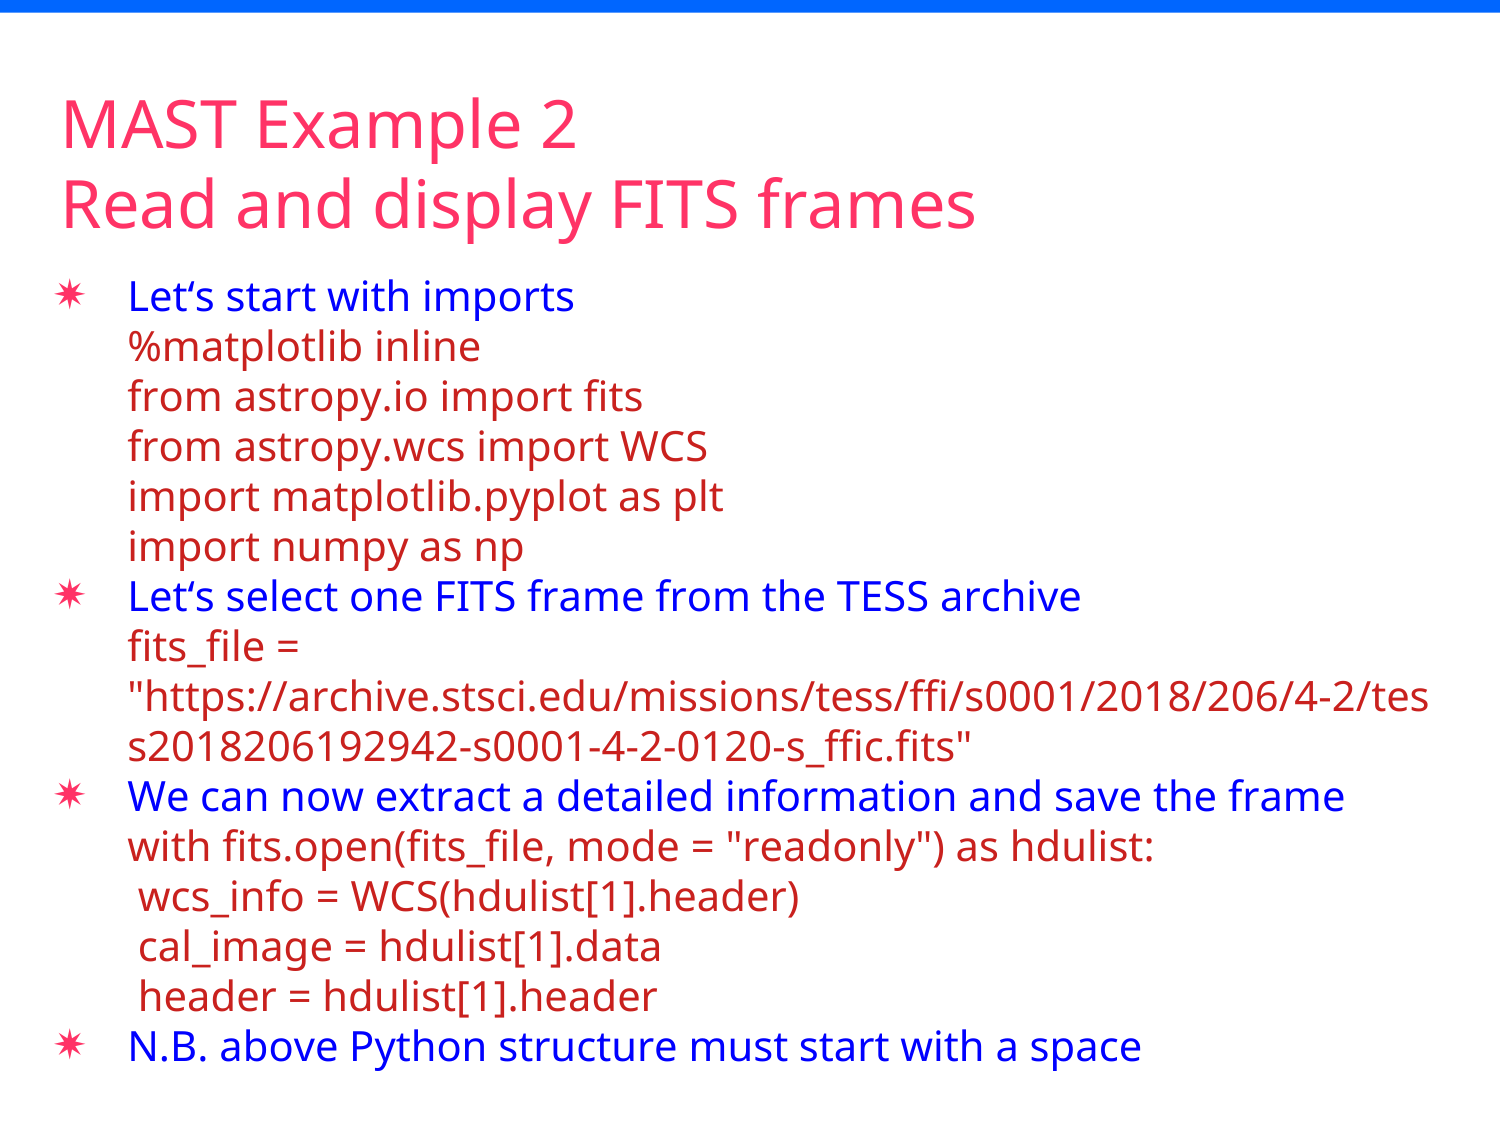

MAST Example 2
Read and display FITS frames
Let‘s start with imports
%matplotlib inline
from astropy.io import fits
from astropy.wcs import WCS
import matplotlib.pyplot as plt
import numpy as np
Let‘s select one FITS frame from the TESS archive
fits_file = "https://archive.stsci.edu/missions/tess/ffi/s0001/2018/206/4-2/tess2018206192942-s0001-4-2-0120-s_ffic.fits"
We can now extract a detailed information and save the frame
with fits.open(fits_file, mode = "readonly") as hdulist:
 wcs_info = WCS(hdulist[1].header)
 cal_image = hdulist[1].data
 header = hdulist[1].header
N.B. above Python structure must start with a space
21